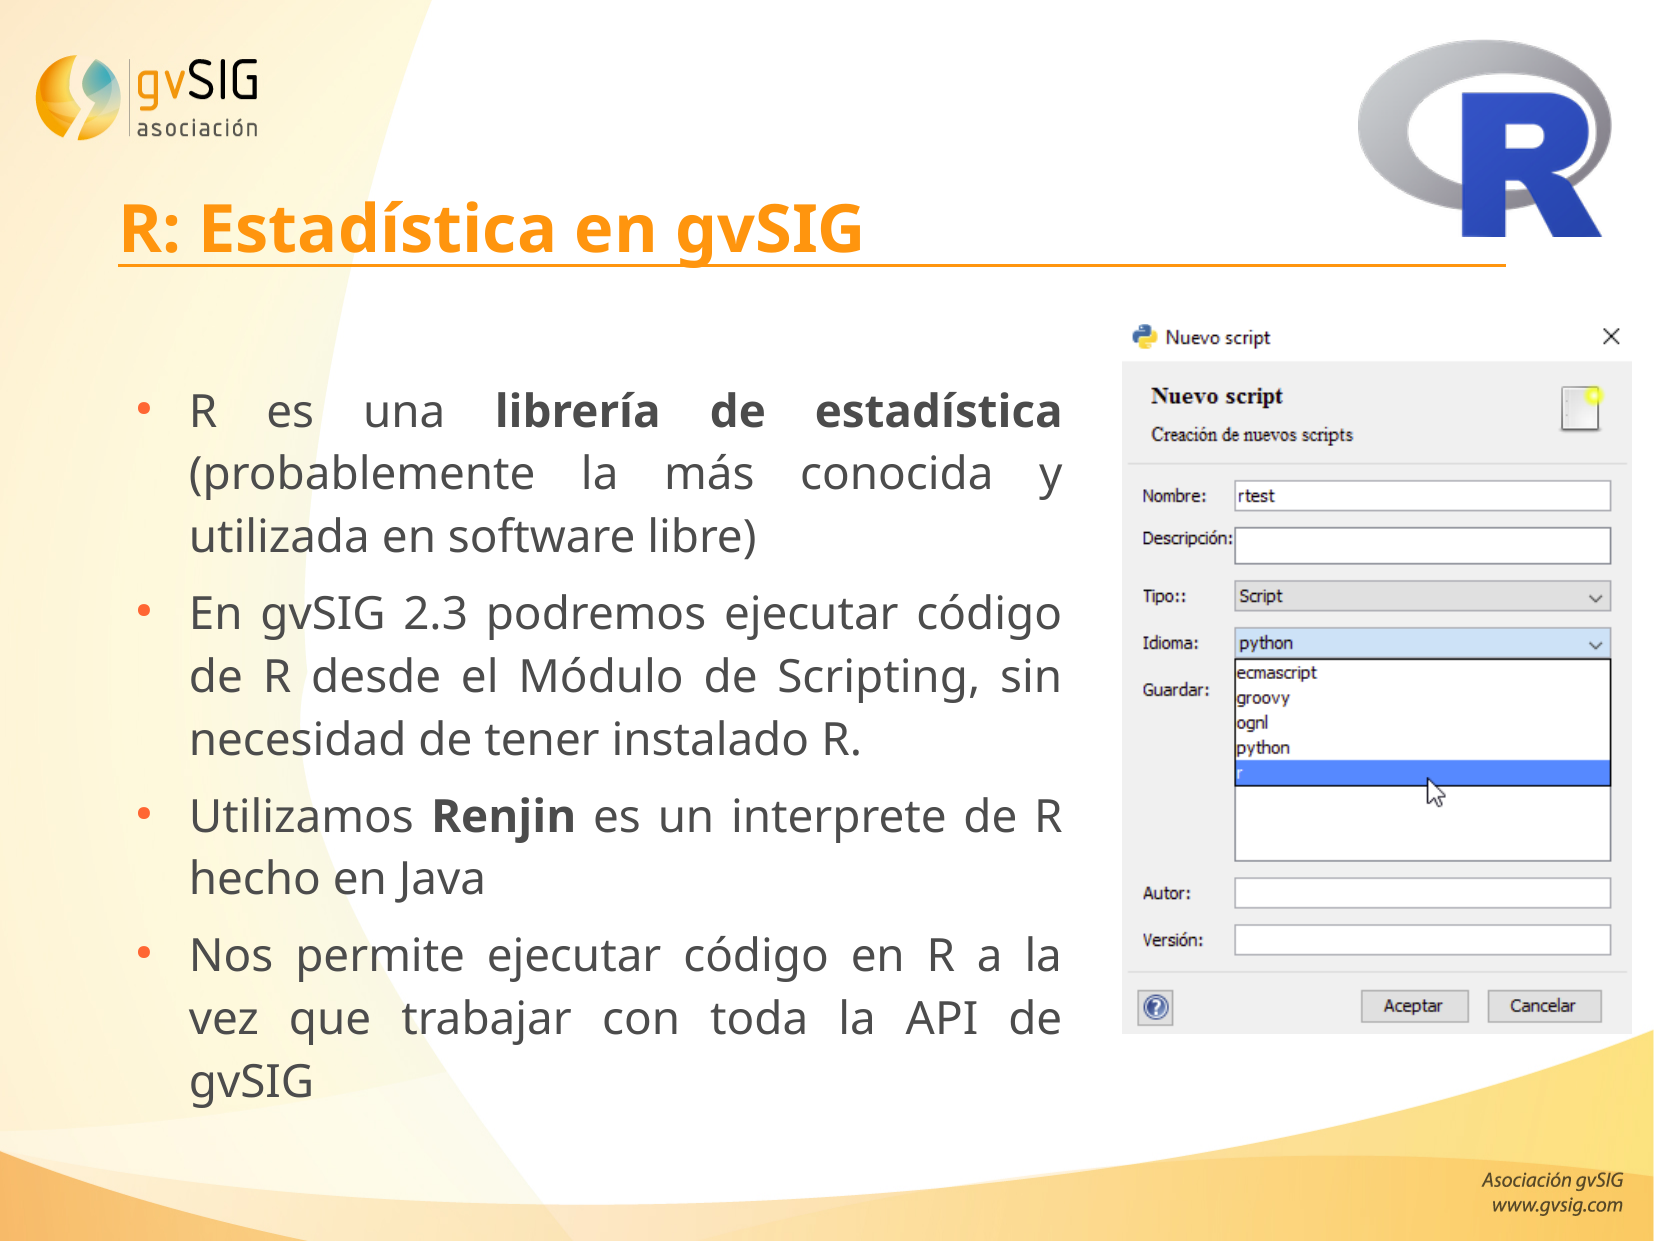

# R: Estadística en gvSIG
R es una librería de estadística (probablemente la más conocida y utilizada en software libre)
En gvSIG 2.3 podremos ejecutar código de R desde el Módulo de Scripting, sin necesidad de tener instalado R.
Utilizamos Renjin es un interprete de R hecho en Java
Nos permite ejecutar código en R a la vez que trabajar con toda la API de gvSIG